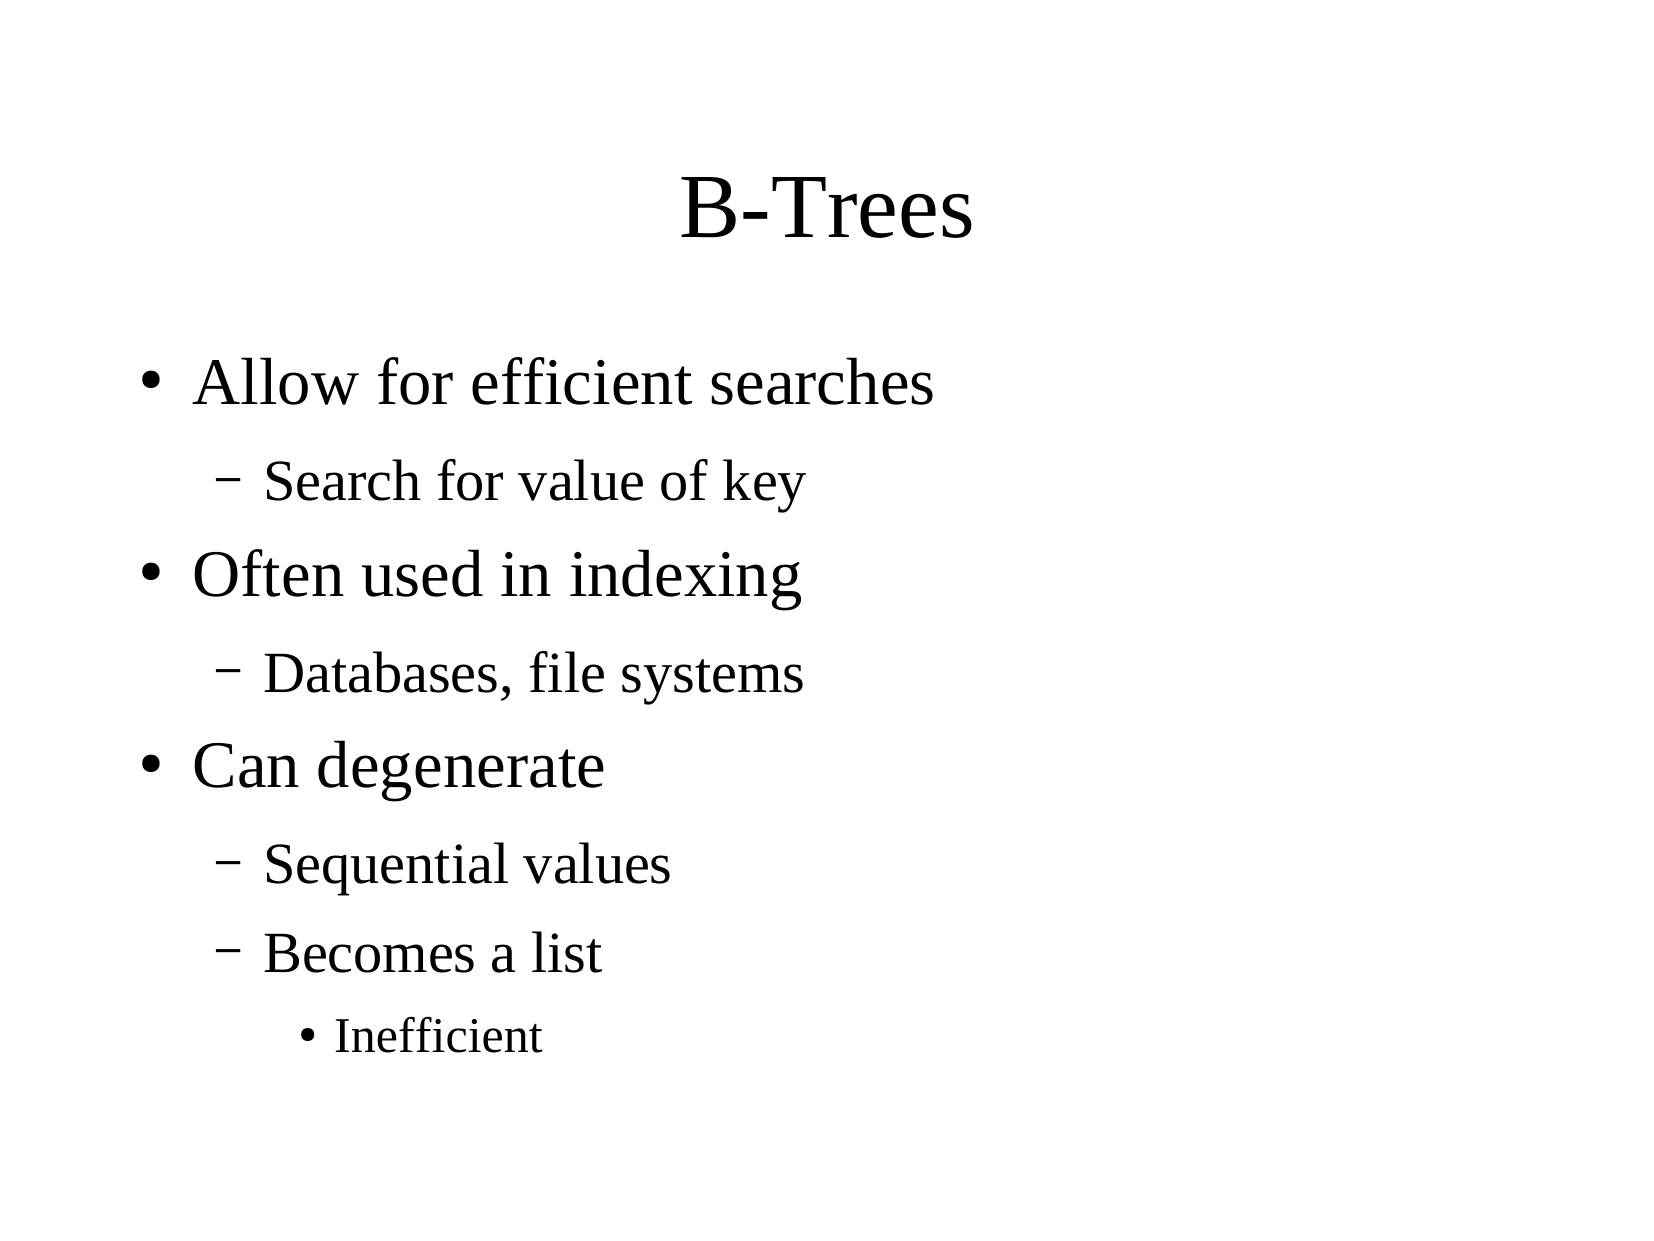

# B-Trees
Allow for efficient searches
Search for value of key
Often used in indexing
Databases, file systems
Can degenerate
Sequential values
Becomes a list
Inefficient